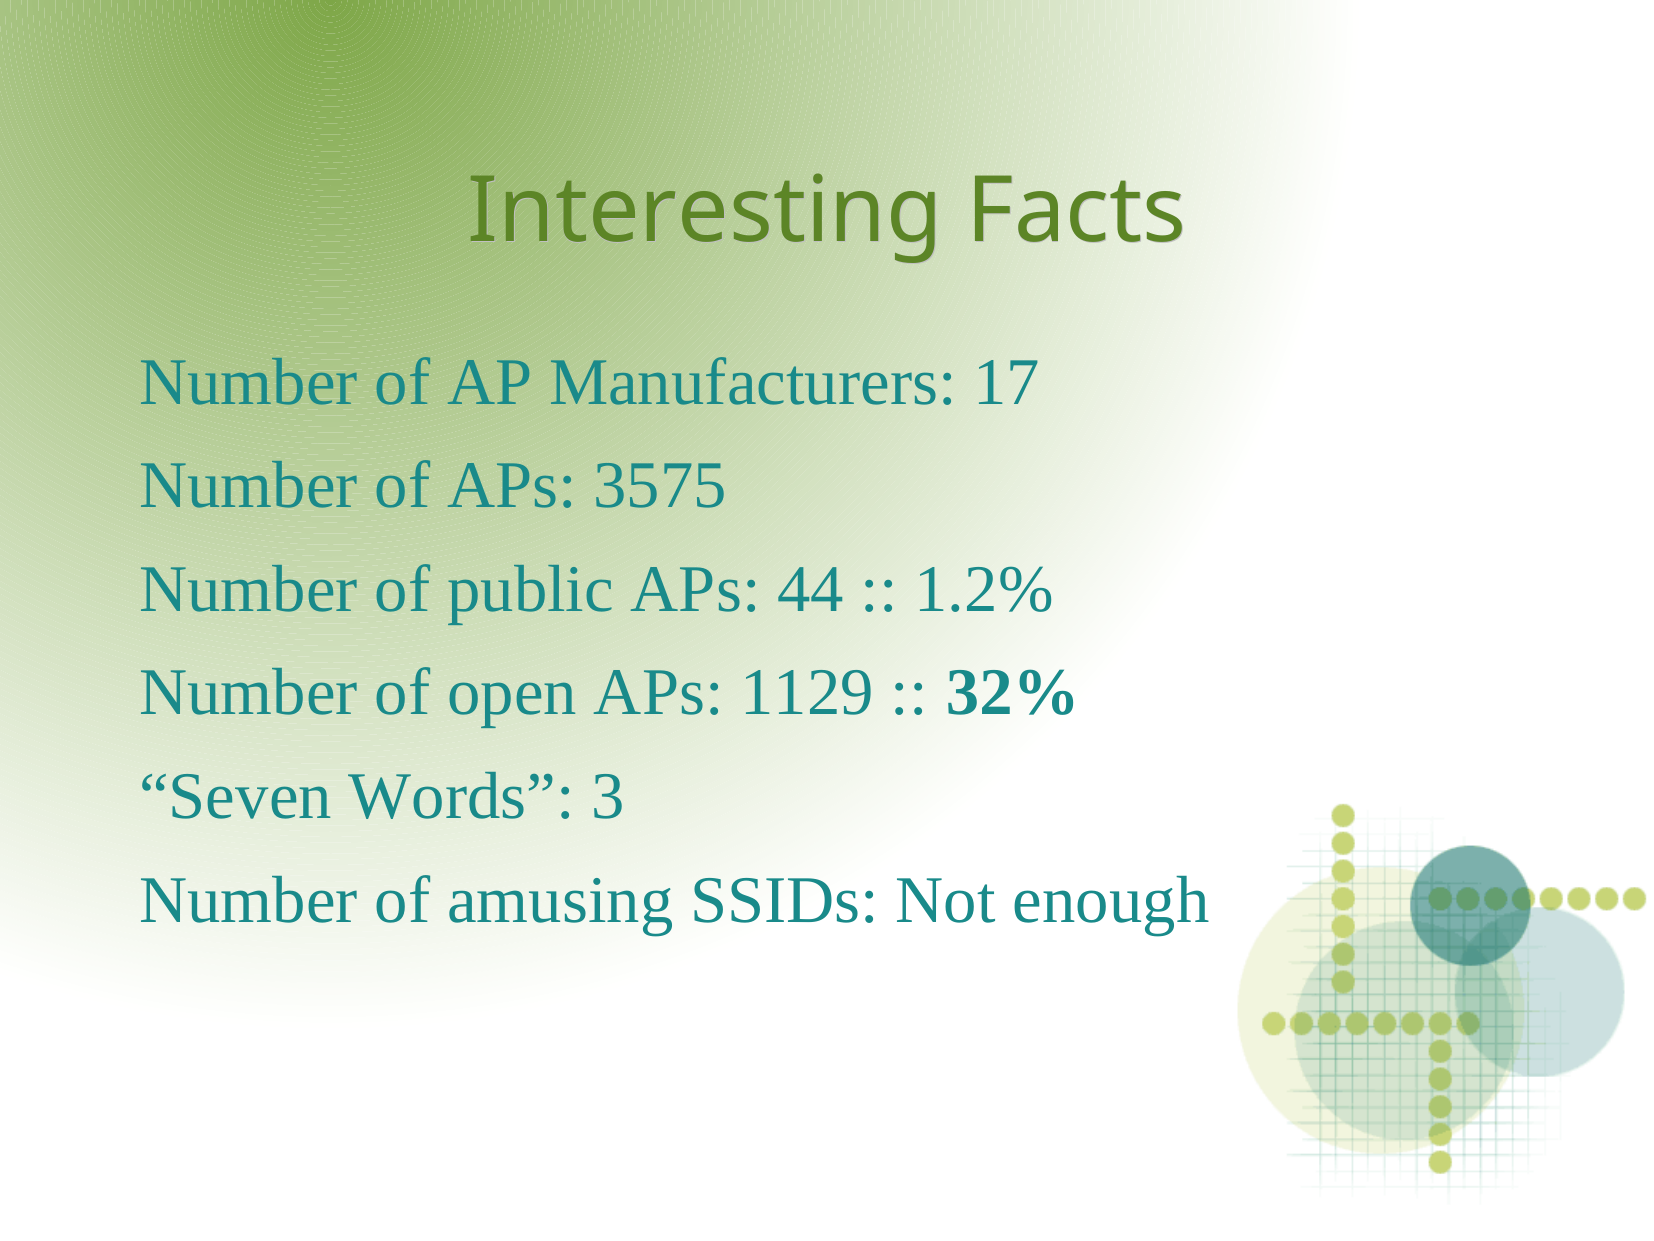

# Interesting Facts
Number of AP Manufacturers: 17
Number of APs: 3575
Number of public APs: 44 :: 1.2%
Number of open APs: 1129 :: 32%
“Seven Words”: 3
Number of amusing SSIDs: Not enough